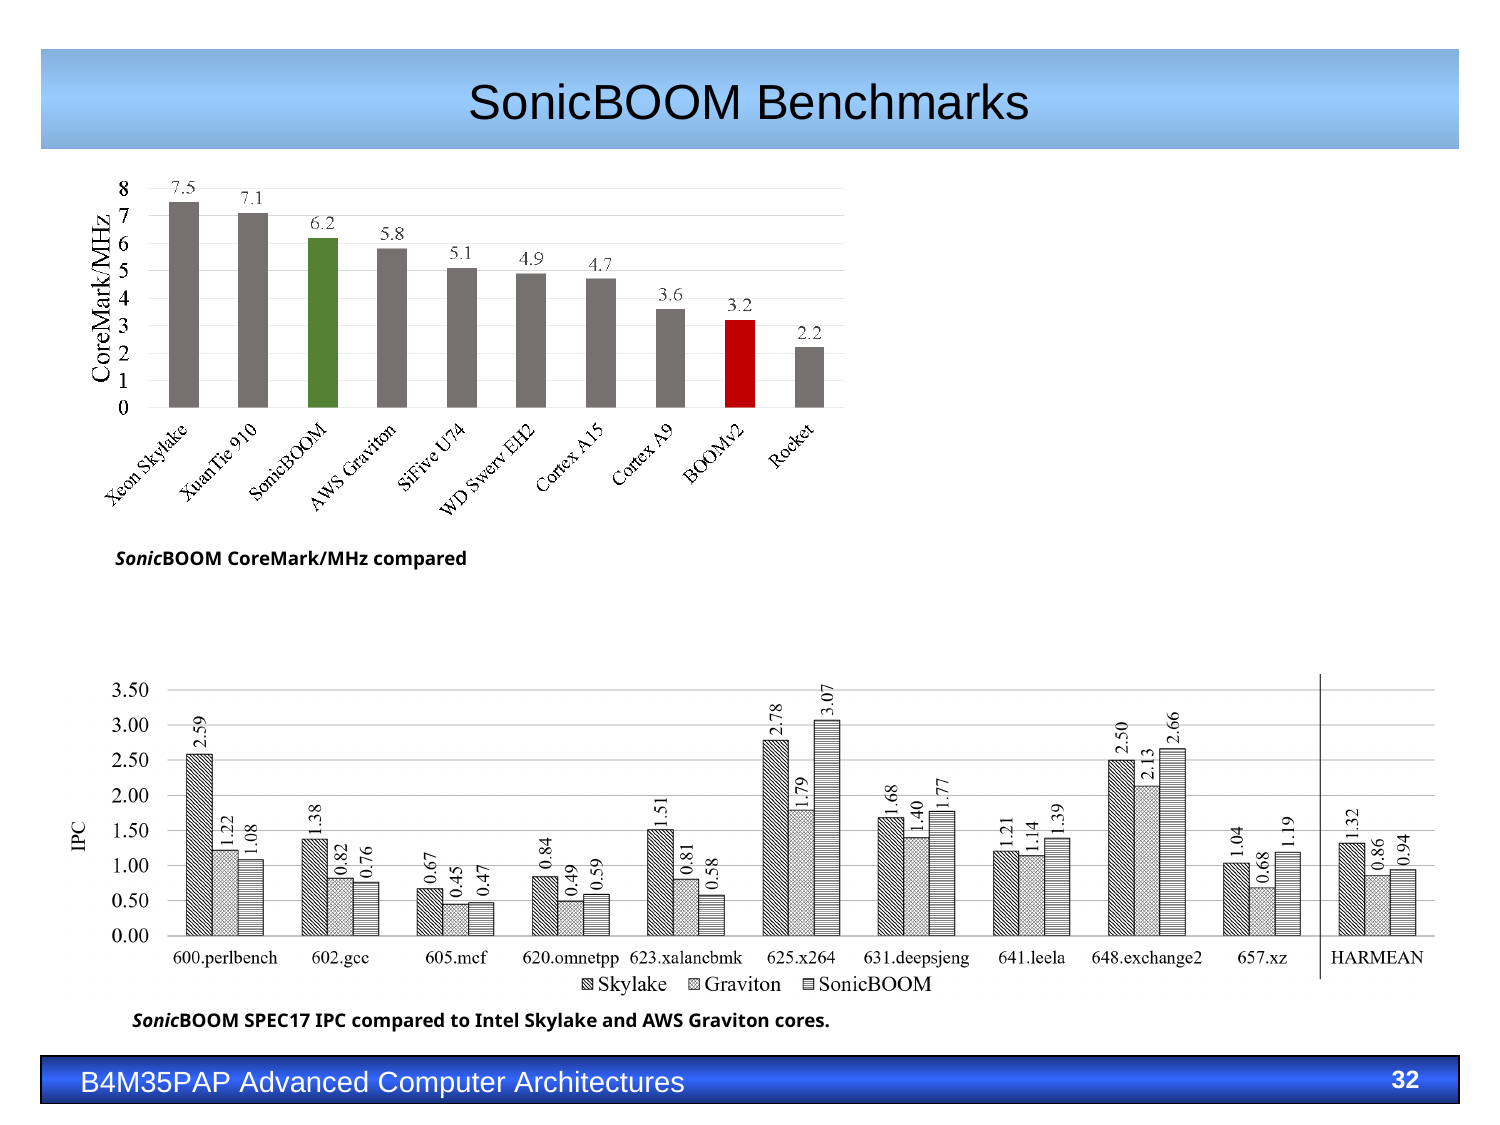

# SonicBOOM Benchmarks
SonicBOOM CoreMark/MHz compared
SonicBOOM SPEC17 IPC compared to Intel Skylake and AWS Graviton cores.